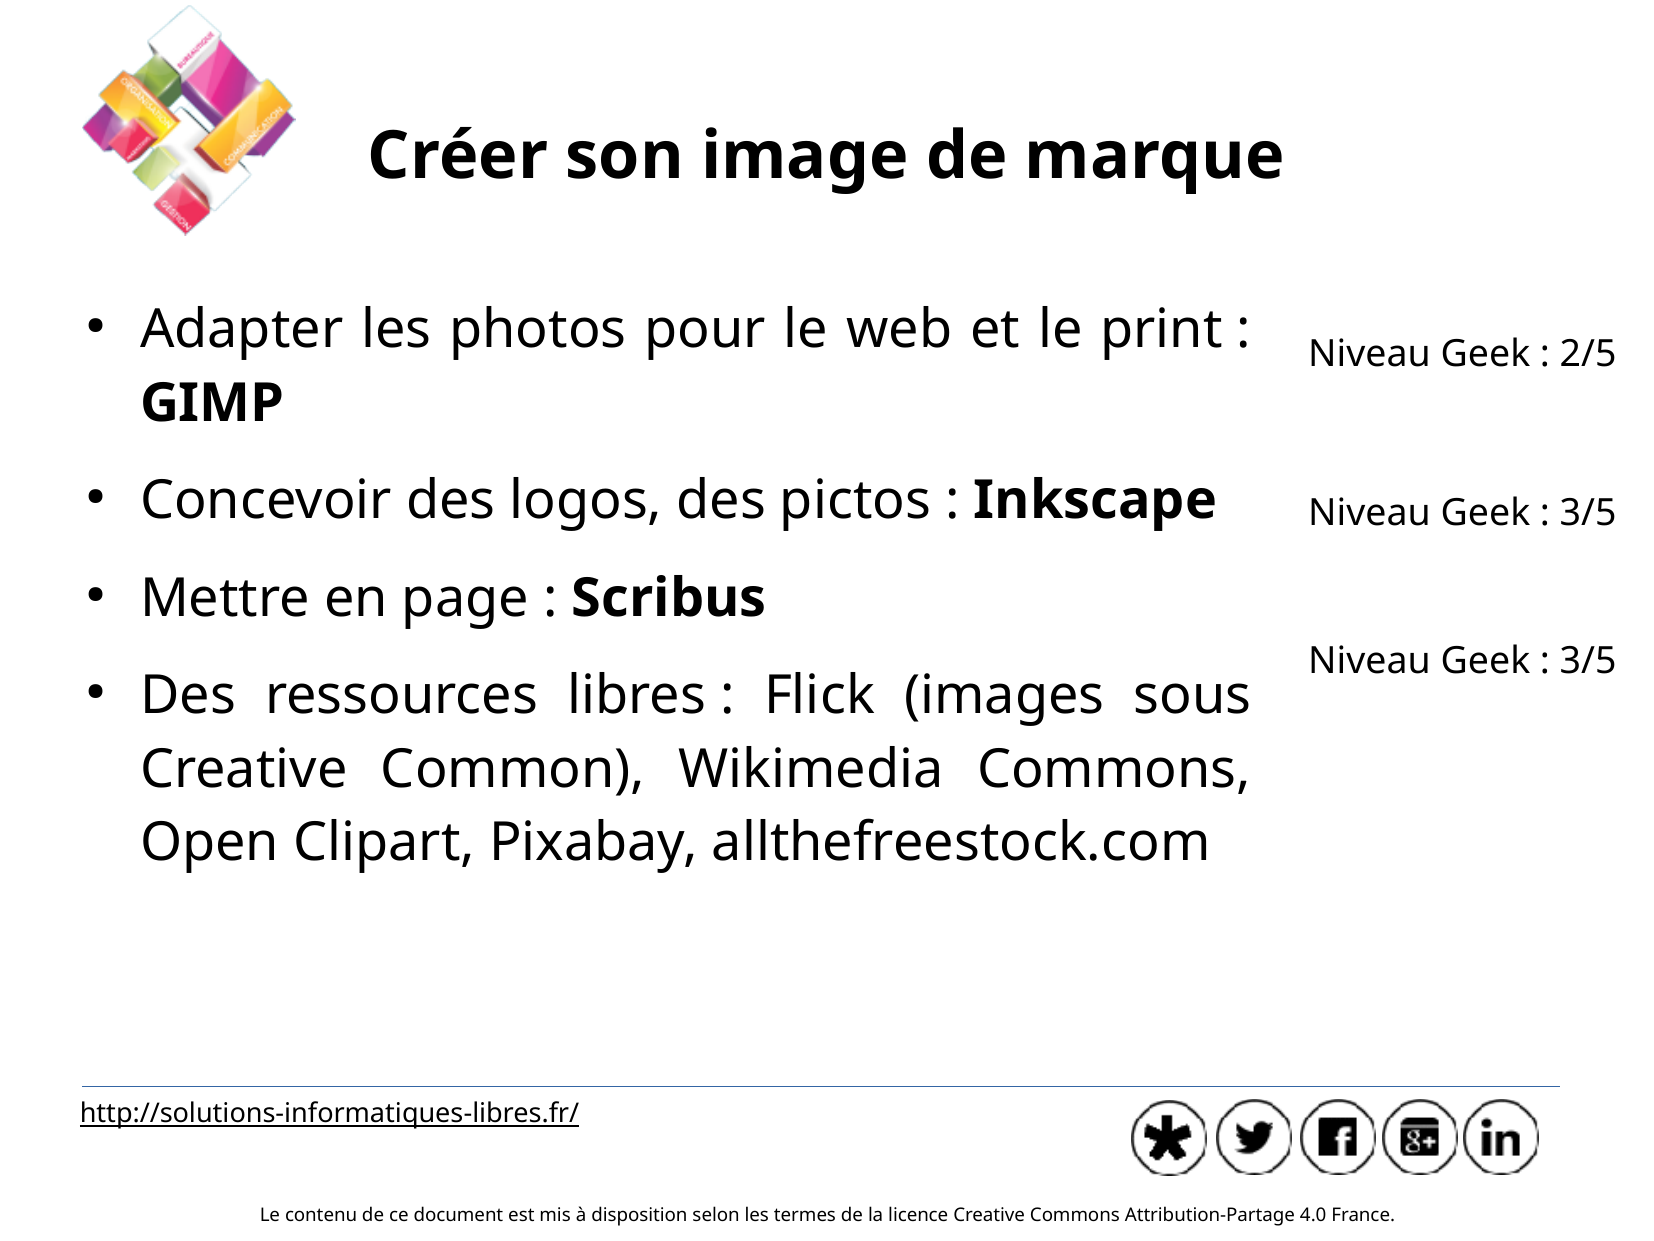

# Créer son image de marque
Adapter les photos pour le web et le print : GIMP
Concevoir des logos, des pictos : Inkscape
Mettre en page : Scribus
Des ressources libres : Flick (images sous Creative Common), Wikimedia Commons, Open Clipart, Pixabay, allthefreestock.com
Niveau Geek : 2/5
Niveau Geek : 3/5
Niveau Geek : 3/5